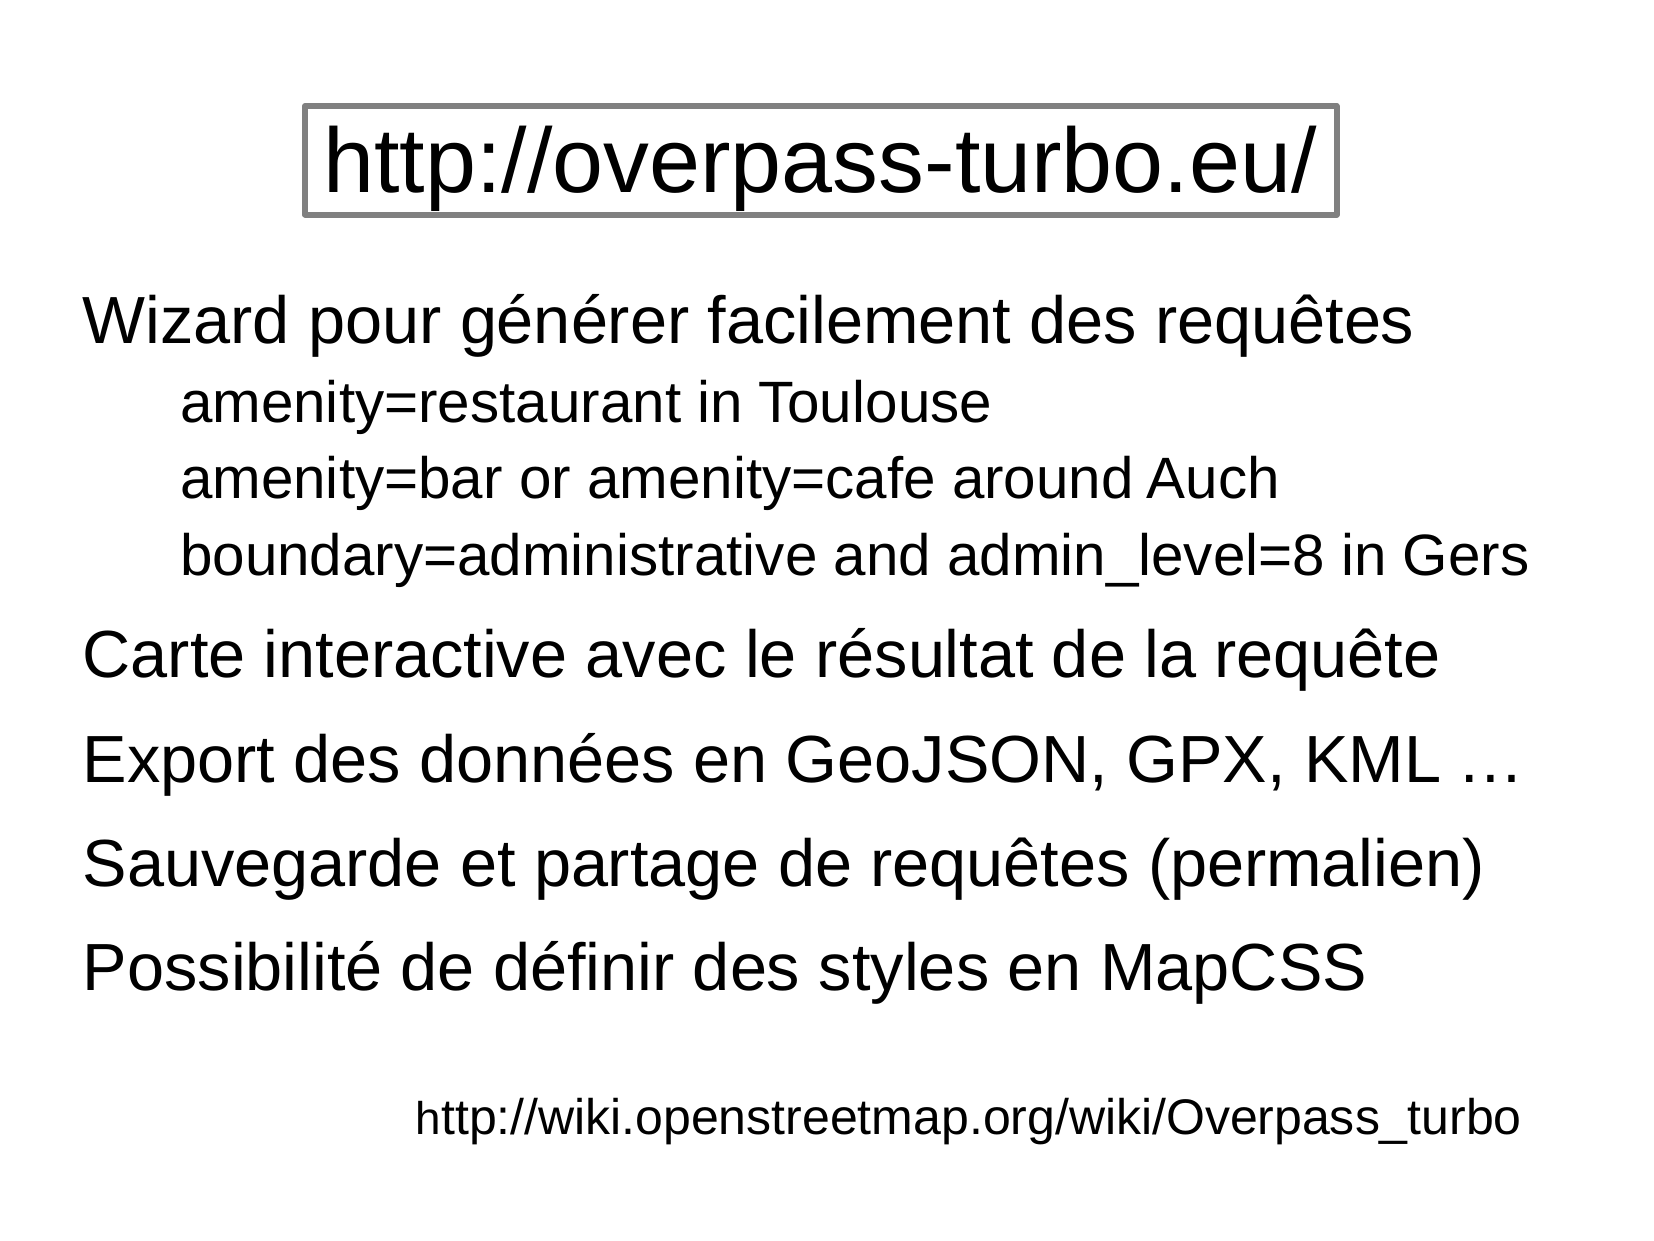

http://overpass-turbo.eu/
# Wizard pour générer facilement des requêtes
 amenity=restaurant in Toulouse
 amenity=bar or amenity=cafe around Auch
 boundary=administrative and admin_level=8 in Gers
Carte interactive avec le résultat de la requête
Export des données en GeoJSON, GPX, KML …
Sauvegarde et partage de requêtes (permalien)
Possibilité de définir des styles en MapCSS
http://wiki.openstreetmap.org/wiki/Overpass_turbo